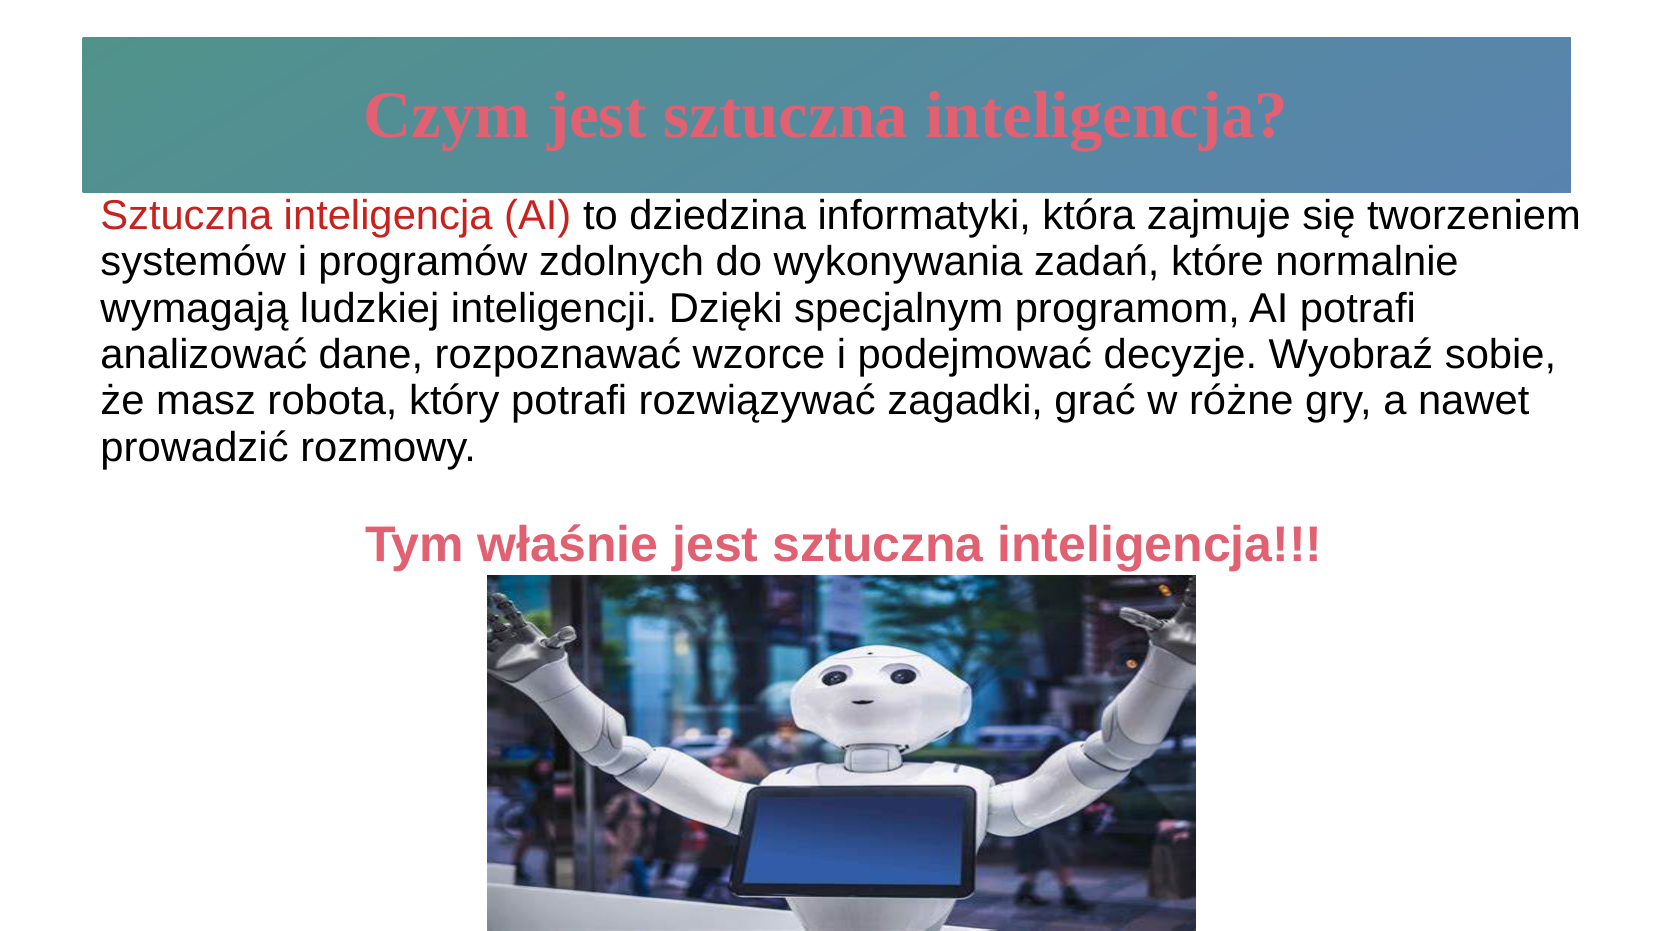

# Czym jest sztuczna inteligencja?
Sztuczna inteligencja (AI) to dziedzina informatyki, która zajmuje się tworzeniem systemów i programów zdolnych do wykonywania zadań, które normalnie wymagają ludzkiej inteligencji. Dzięki specjalnym programom, AI potrafi analizować dane, rozpoznawać wzorce i podejmować decyzje. Wyobraź sobie,
że masz robota, który potrafi rozwiązywać zagadki, grać w różne gry, a nawet prowadzić rozmowy. Tym właśnie jest sztuczna inteligencja!!!